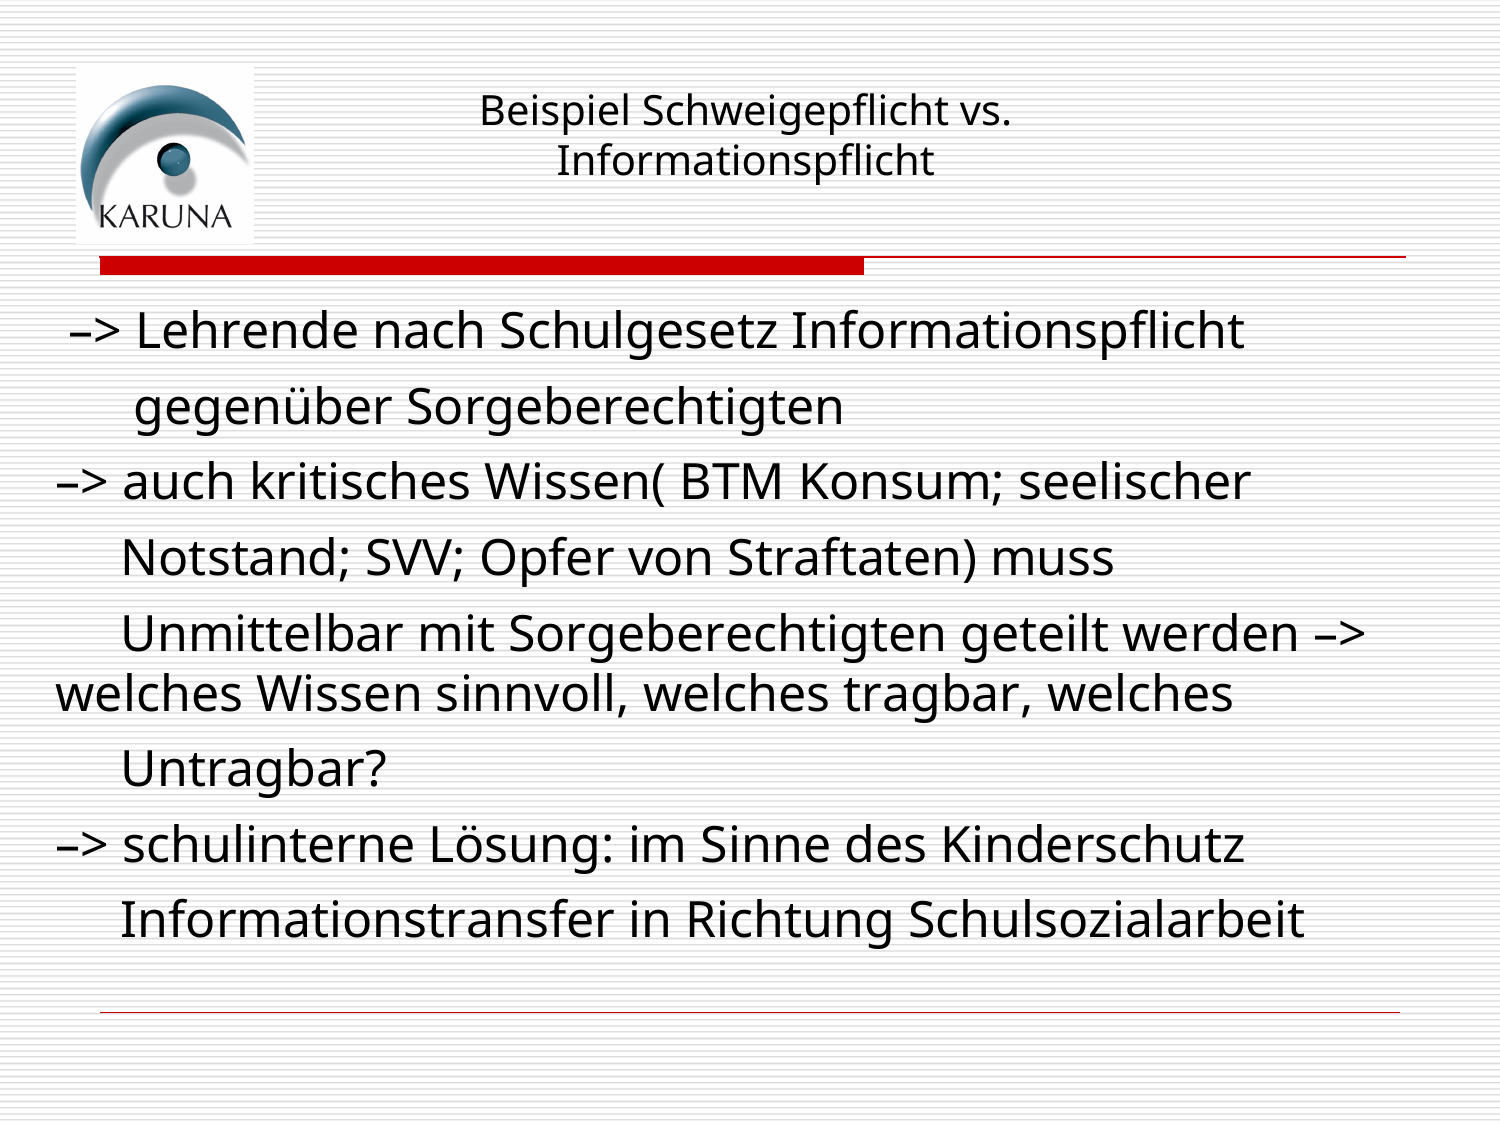

# Beispiel Schweigepflicht vs. Informationspflicht
 –> Lehrende nach Schulgesetz Informationspflicht
 gegenüber Sorgeberechtigten
–> auch kritisches Wissen( BTM Konsum; seelischer
 Notstand; SVV; Opfer von Straftaten) muss
 Unmittelbar mit Sorgeberechtigten geteilt werden –> welches Wissen sinnvoll, welches tragbar, welches
 Untragbar?
–> schulinterne Lösung: im Sinne des Kinderschutz
 Informationstransfer in Richtung Schulsozialarbeit